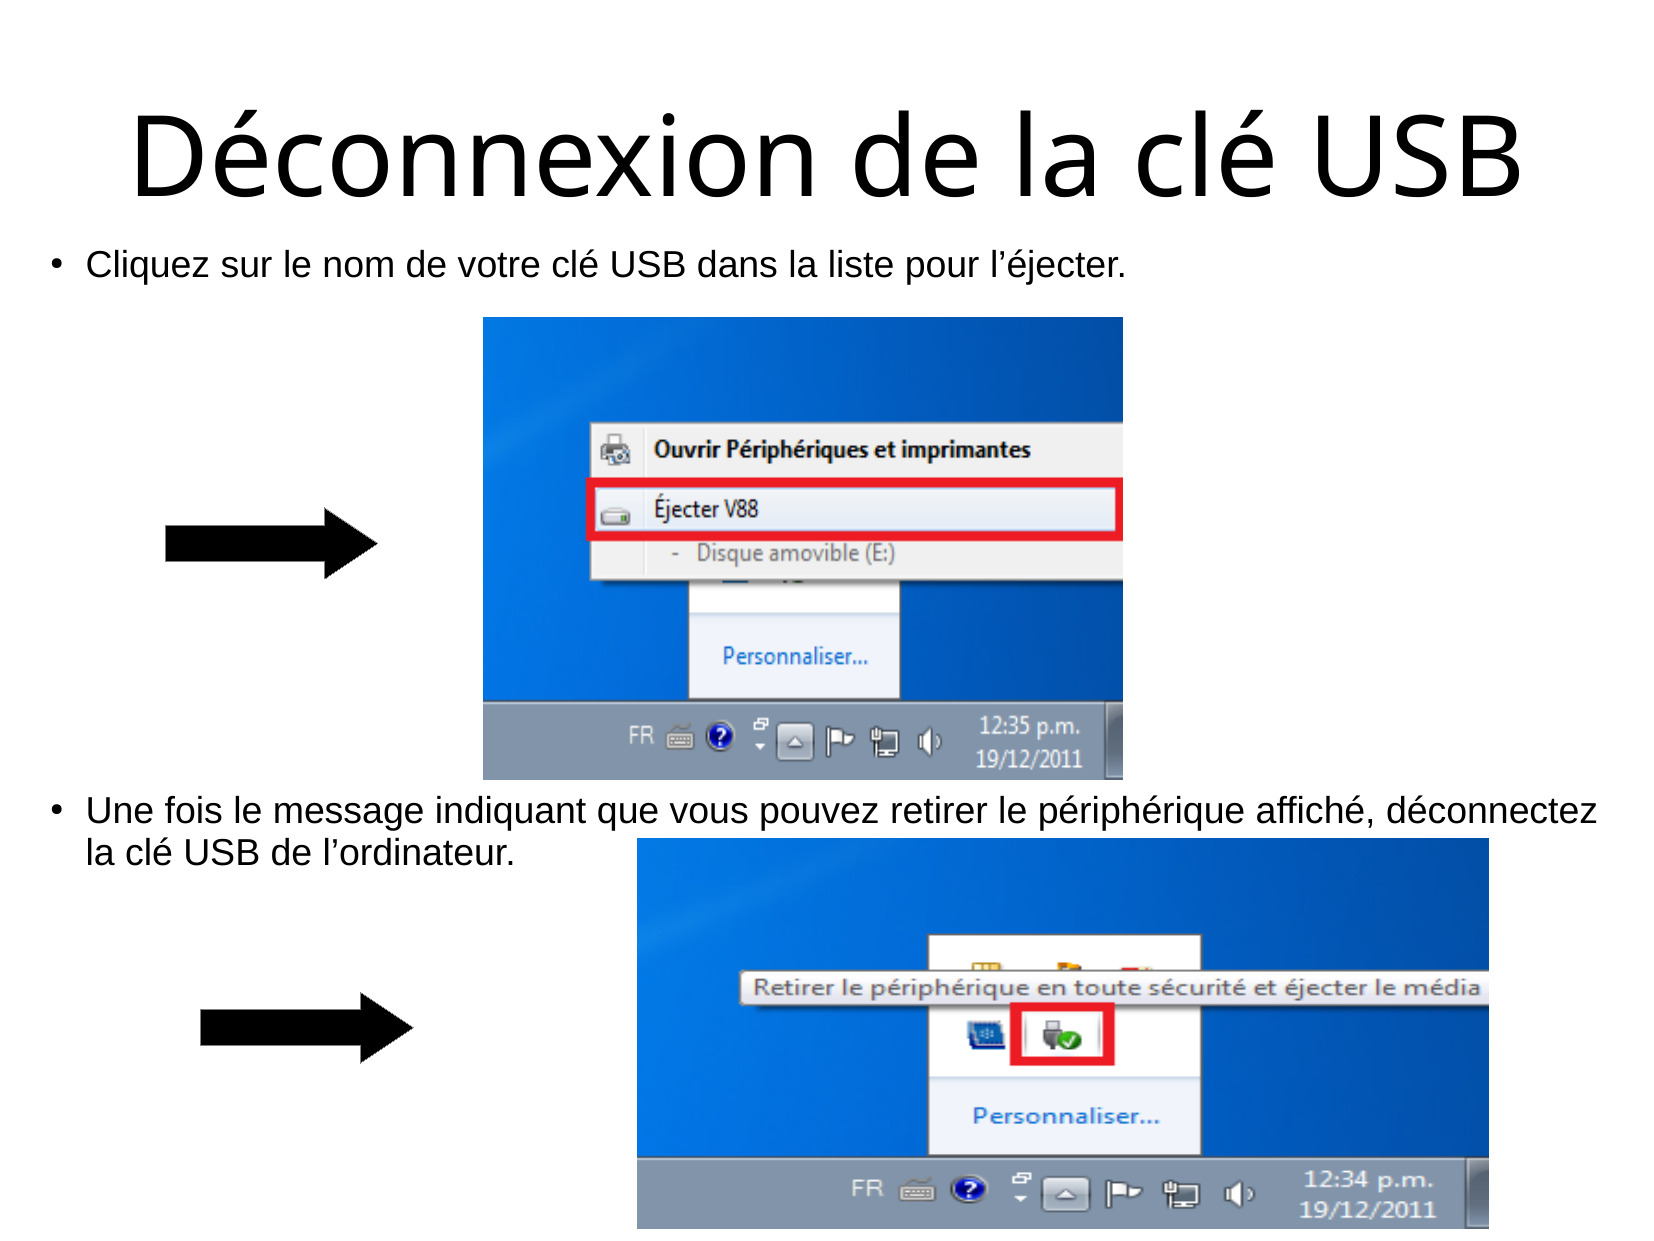

# Déconnexion de la clé USB
Cliquez sur le nom de votre clé USB dans la liste pour l’éjecter.
Une fois le message indiquant que vous pouvez retirer le périphérique affiché, déconnectez la clé USB de l’ordinateur.